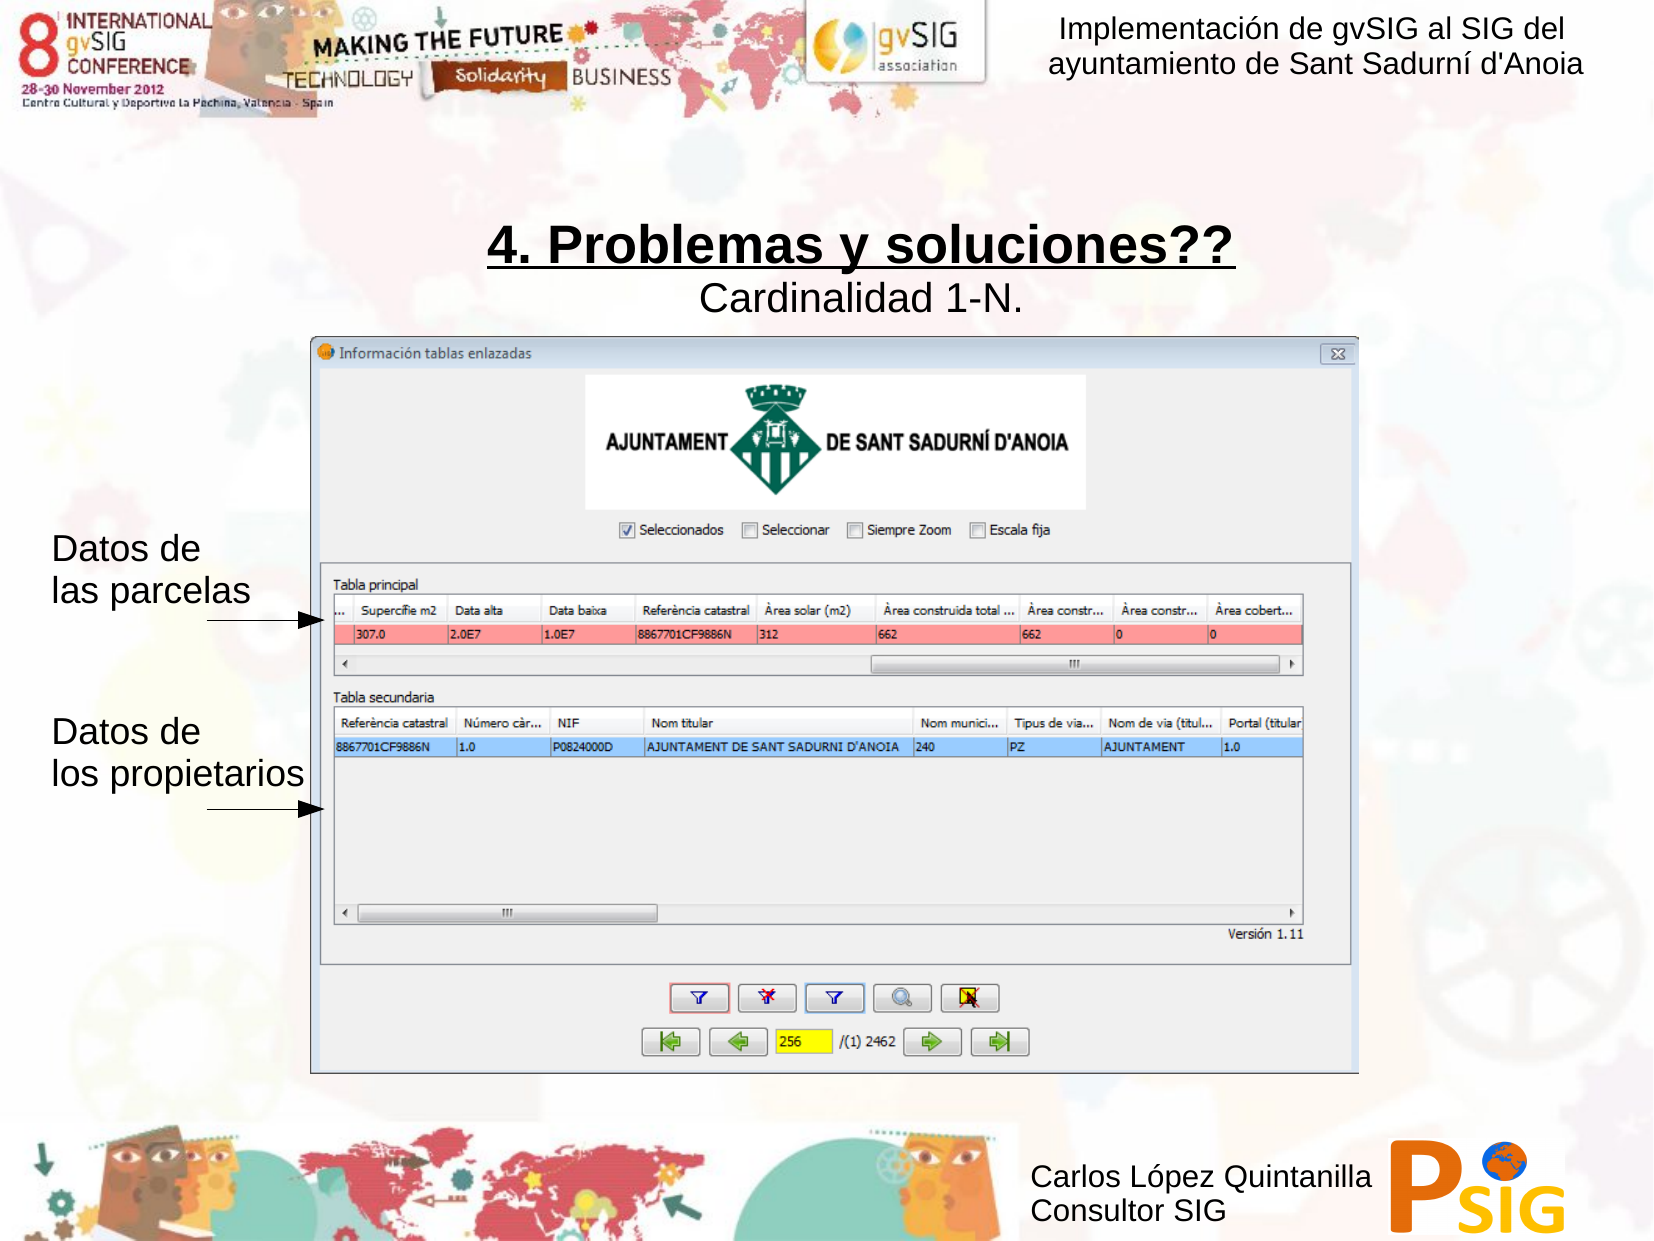

4. Problemas y soluciones??
Cardinalidad 1-N.
Datos de
las parcelas
Datos de
los propietarios